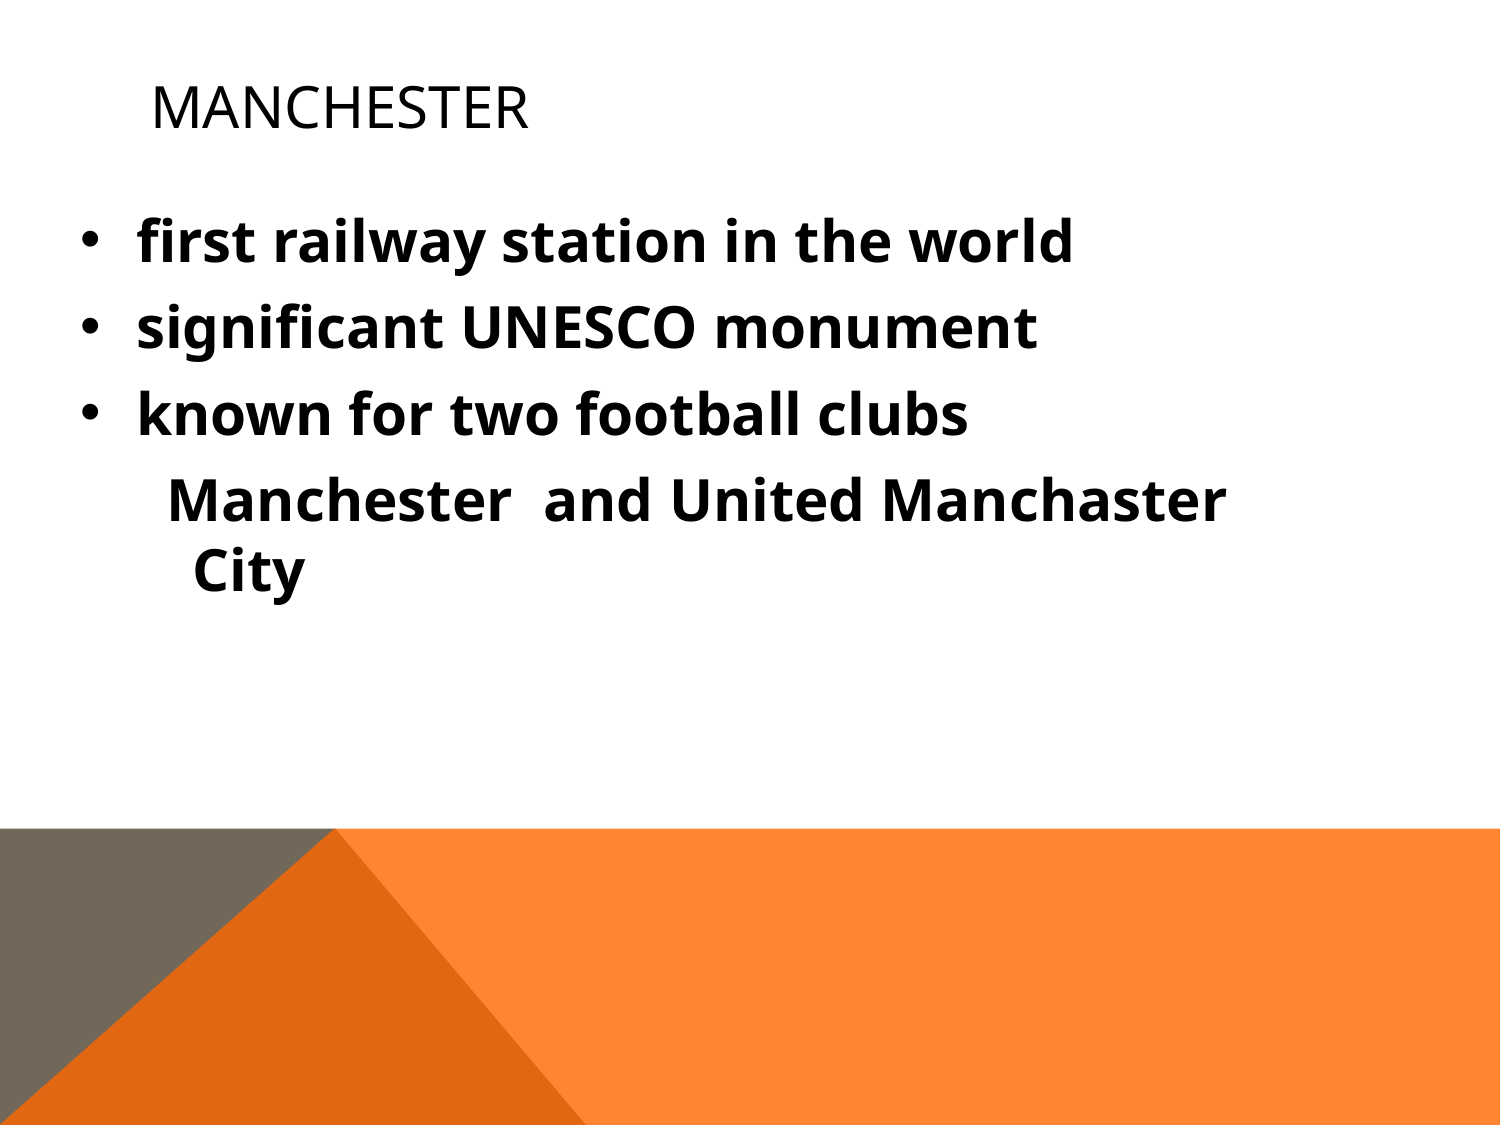

# Manchester
first railway station in the world
significant UNESCO monument
known for two football clubs
 Manchester and United Manchaster City